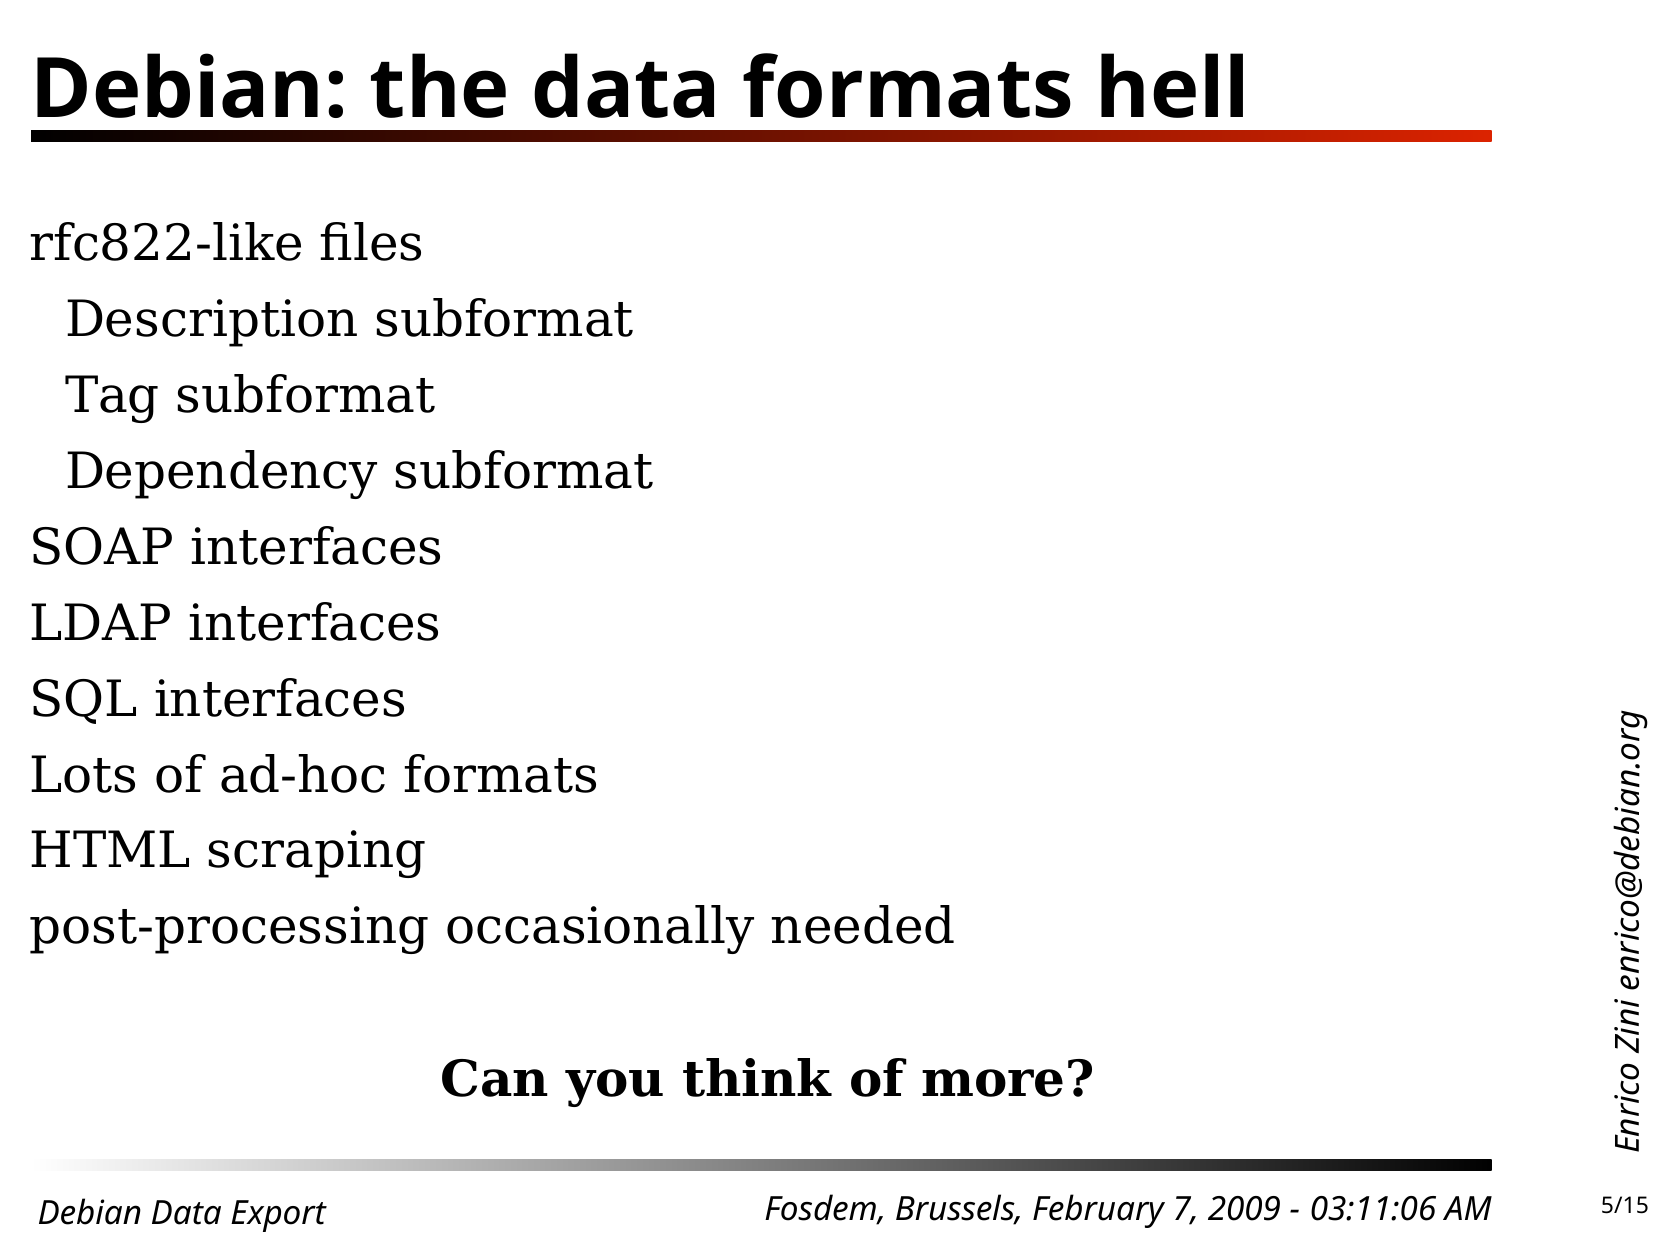

Debian: the data formats hell
rfc822-like files
Description subformat
Tag subformat
Dependency subformat
SOAP interfaces
LDAP interfaces
SQL interfaces
Lots of ad-hoc formats
HTML scraping
post-processing occasionally needed
Can you think of more?